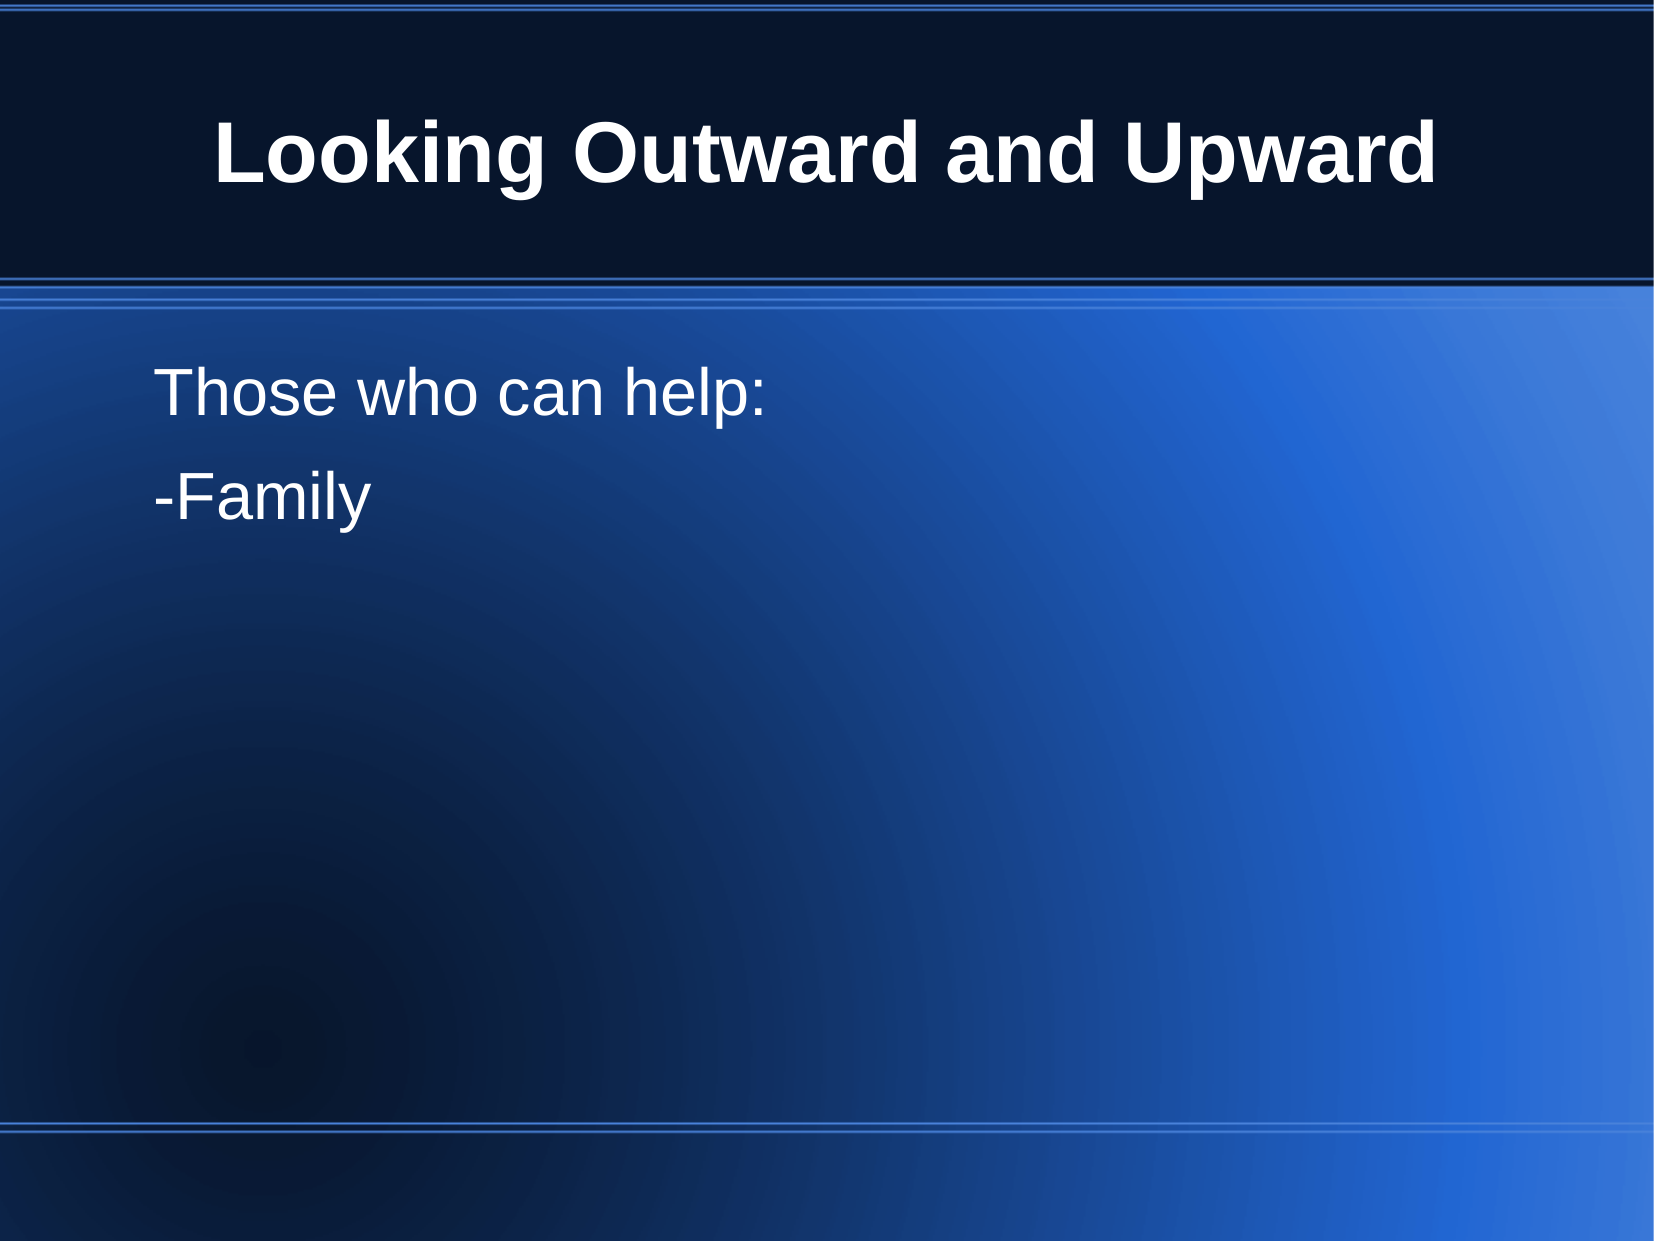

# Looking Outward and Upward
Those who can help:
-Family